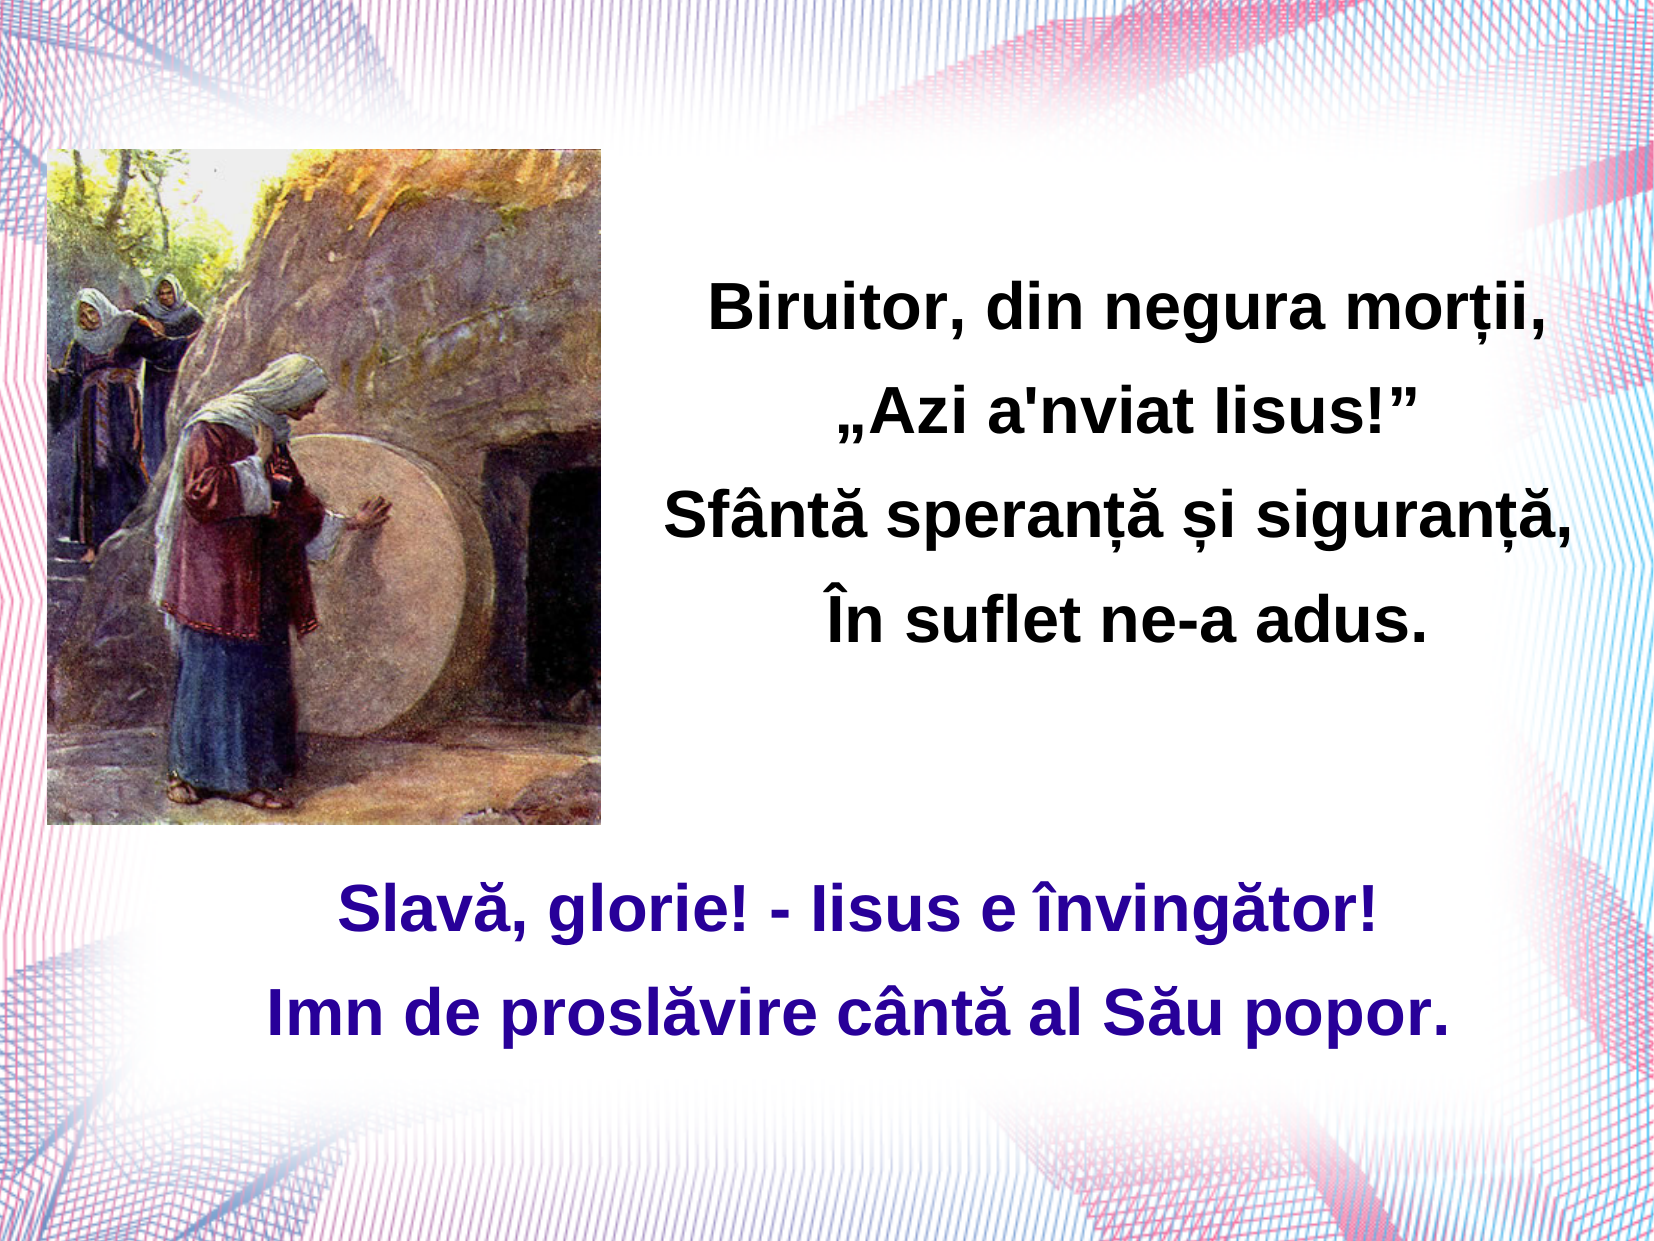

# Biruitor, din negura morții,
„Azi a'nviat Iisus!”
Sfântă speranță și siguranță,
În suflet ne-a adus.
Slavă, glorie! - Iisus e învingător!
Imn de proslăvire cântă al Său popor.